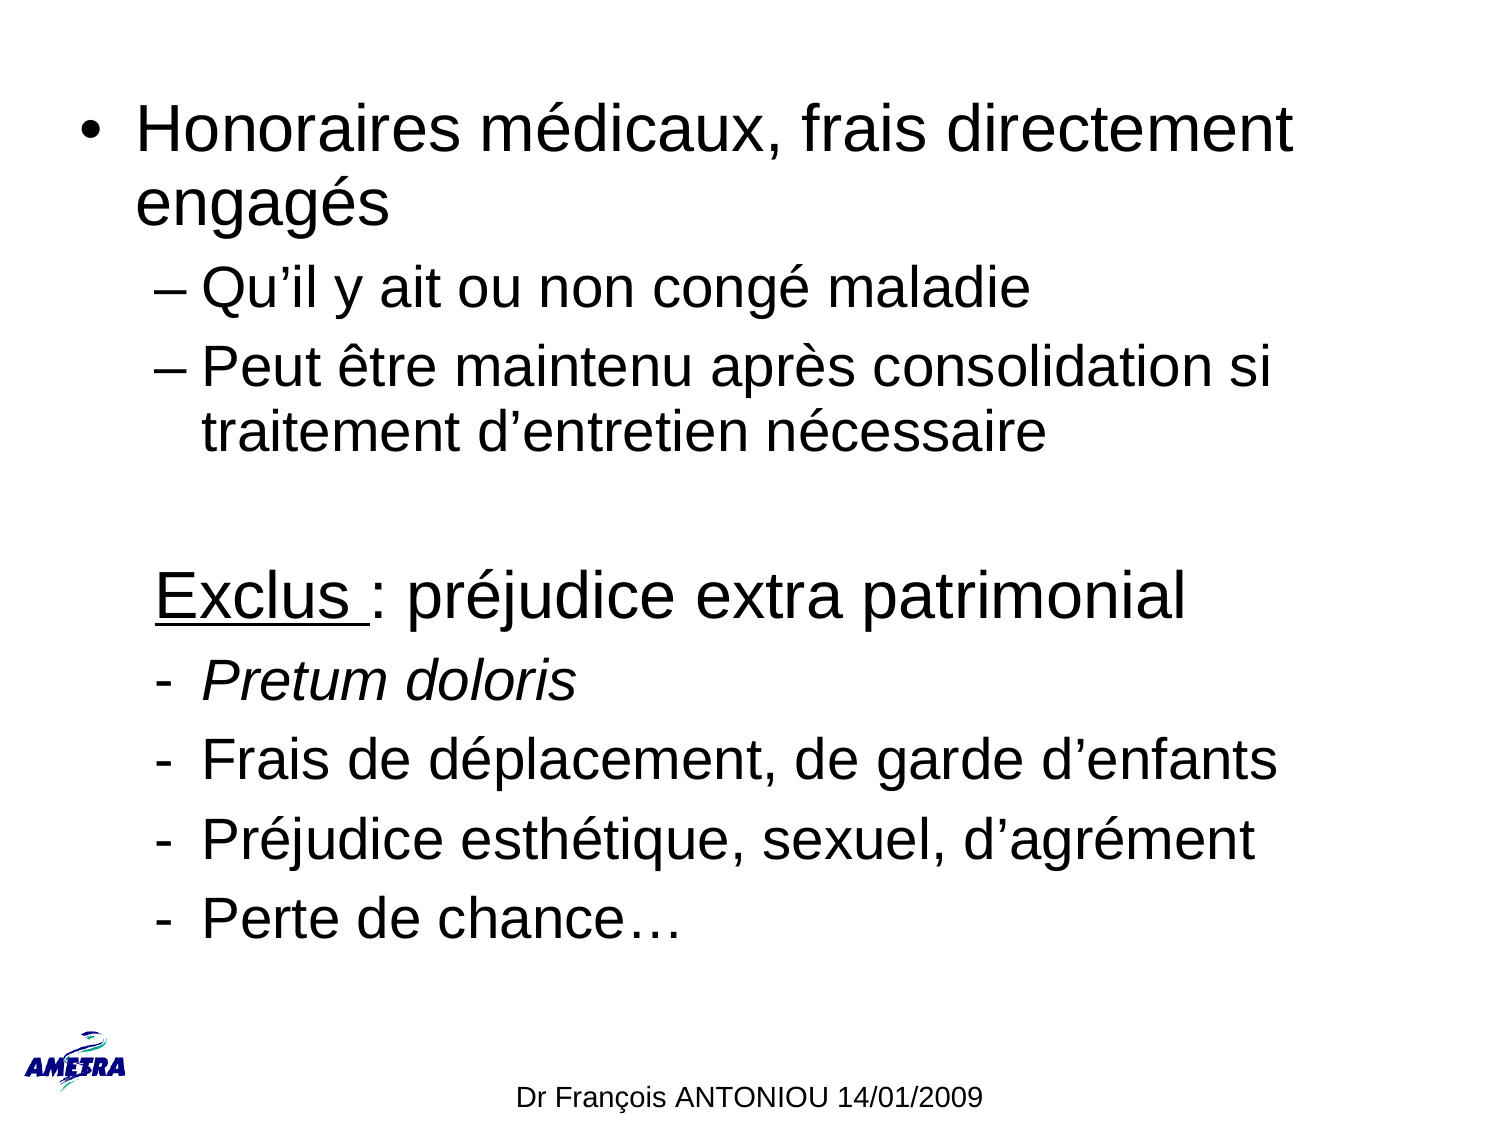

# Honoraires médicaux, frais directement engagés
Qu’il y ait ou non congé maladie
Peut être maintenu après consolidation si traitement d’entretien nécessaire
Exclus : préjudice extra patrimonial
Pretum doloris
Frais de déplacement, de garde d’enfants
Préjudice esthétique, sexuel, d’agrément
Perte de chance…
Dr François ANTONIOU 14/01/2009